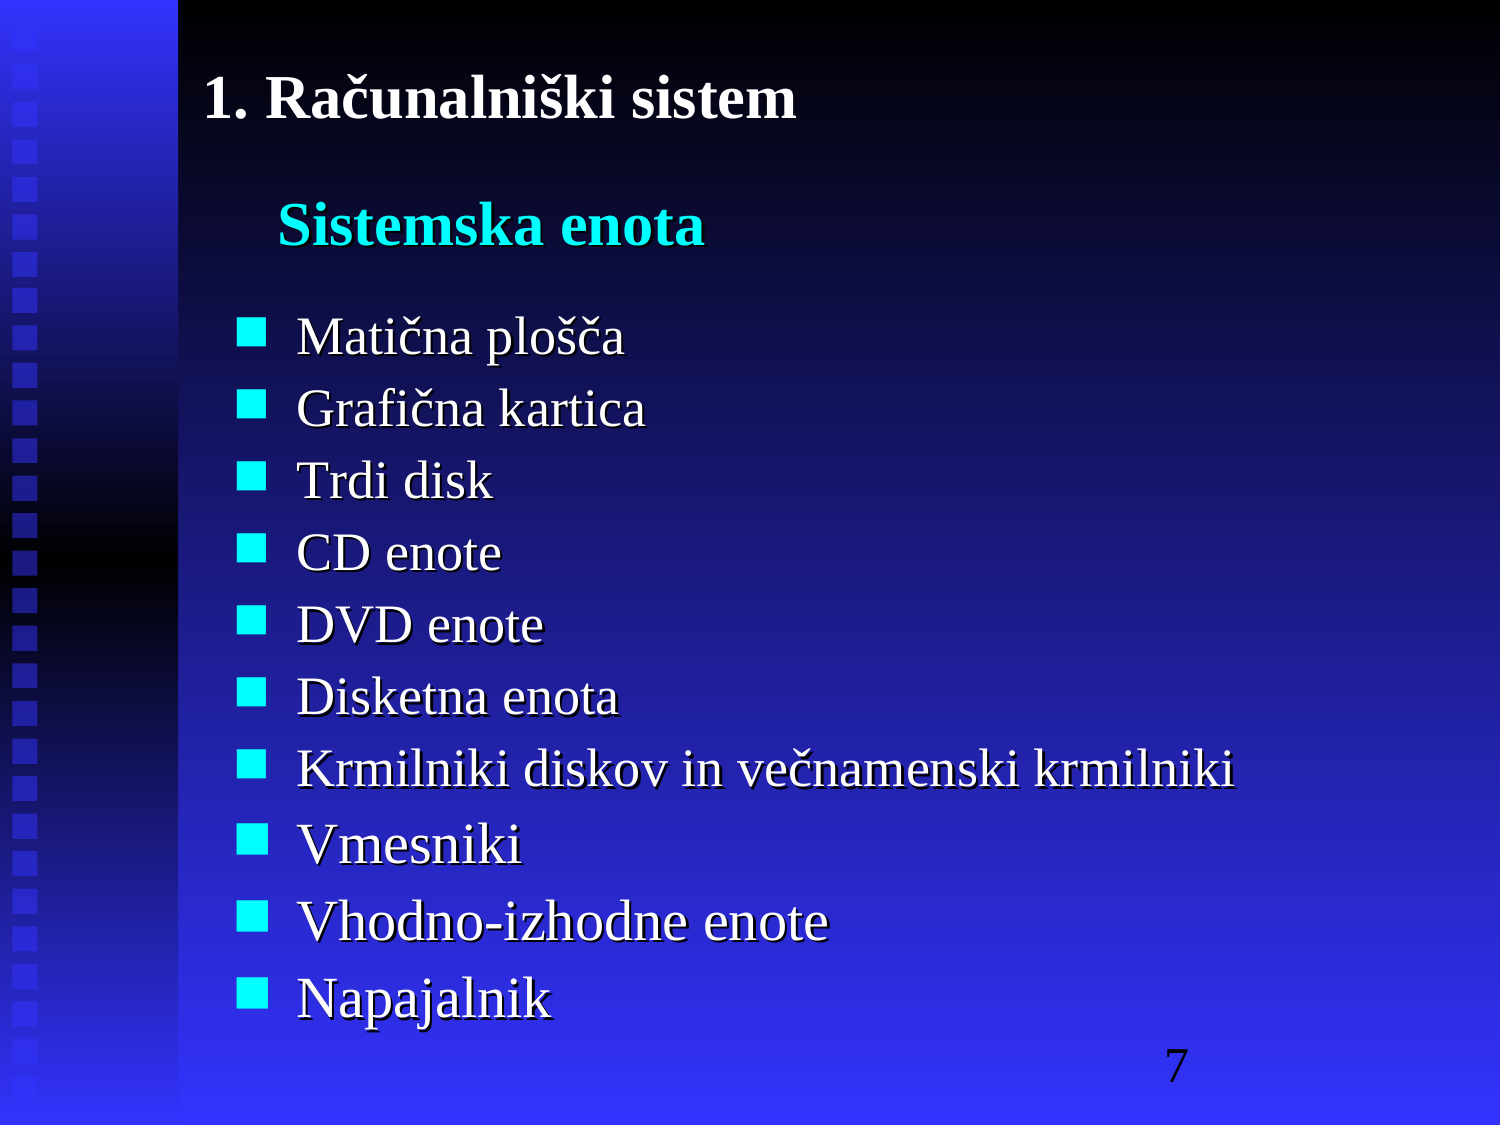

# 1. Računalniški sistem
Sistemska enota
Matična plošča
Grafična kartica
Trdi disk
CD enote
DVD enote
Disketna enota
Krmilniki diskov in večnamenski krmilniki
Vmesniki
Vhodno-izhodne enote
Napajalnik
7